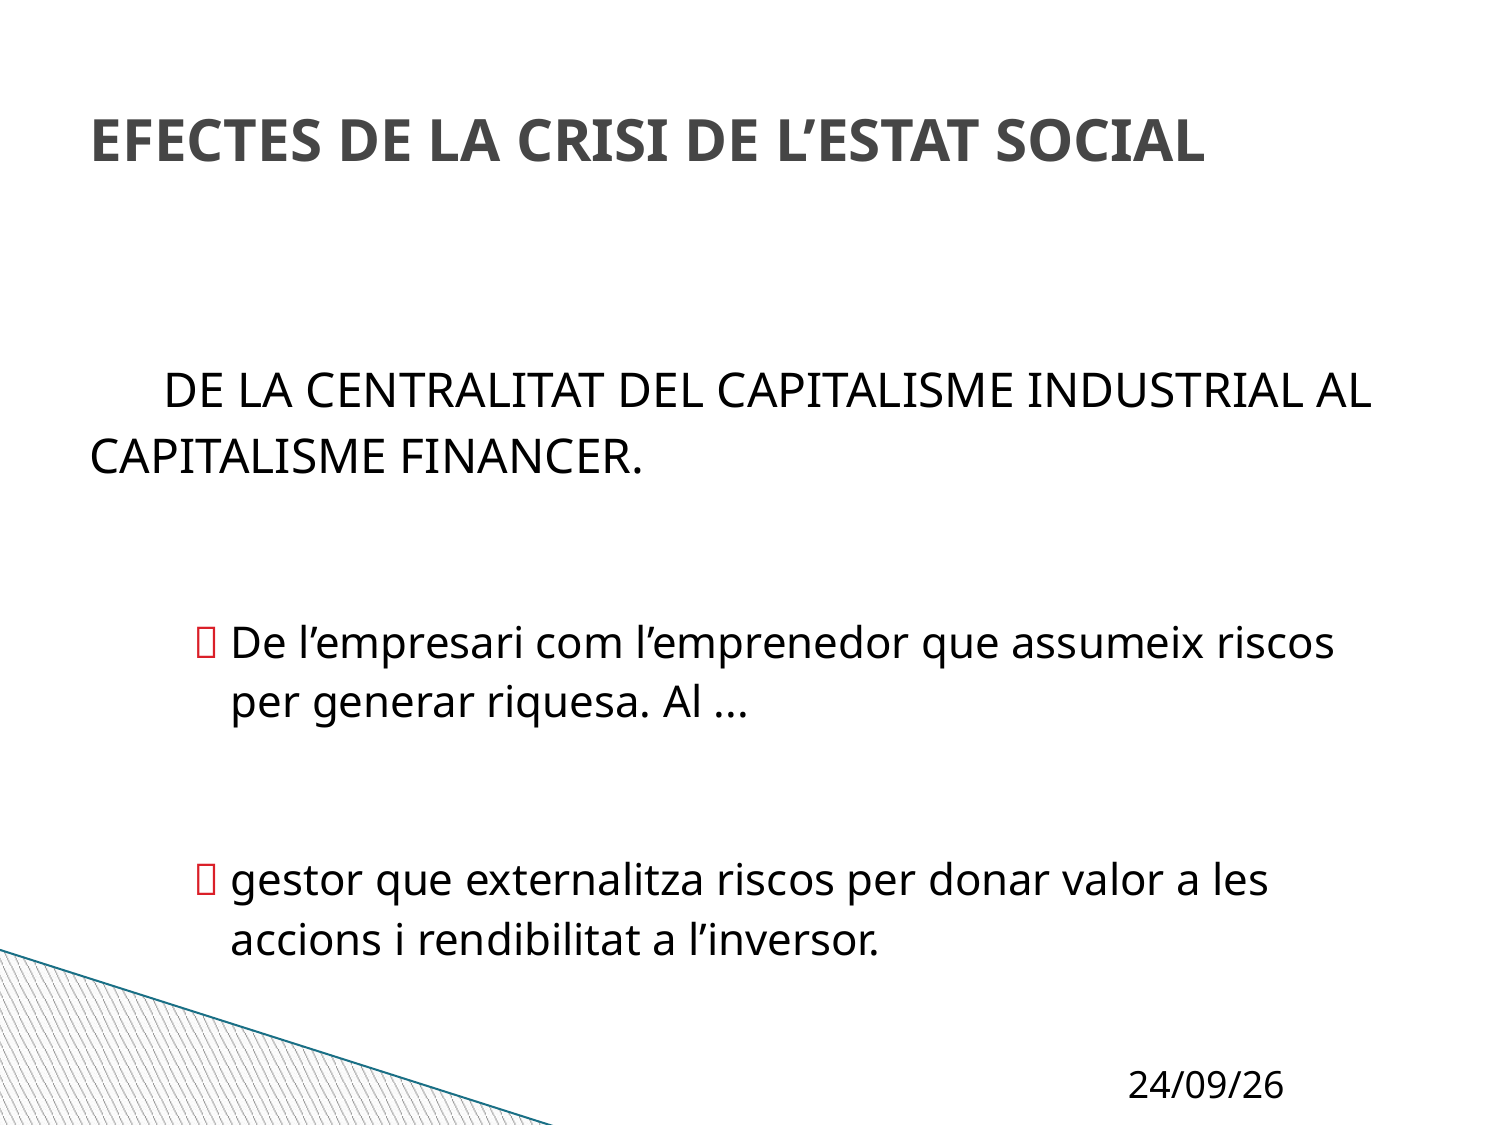

EFECTES DE LA CRISI DE L’ESTAT SOCIAL
# DE LA CENTRALITAT DEL CAPITALISME INDUSTRIAL AL CAPITALISME FINANCER.
De l’empresari com l’emprenedor que assumeix riscos per generar riquesa. Al ...
gestor que externalitza riscos per donar valor a les accions i rendibilitat a l’inversor.